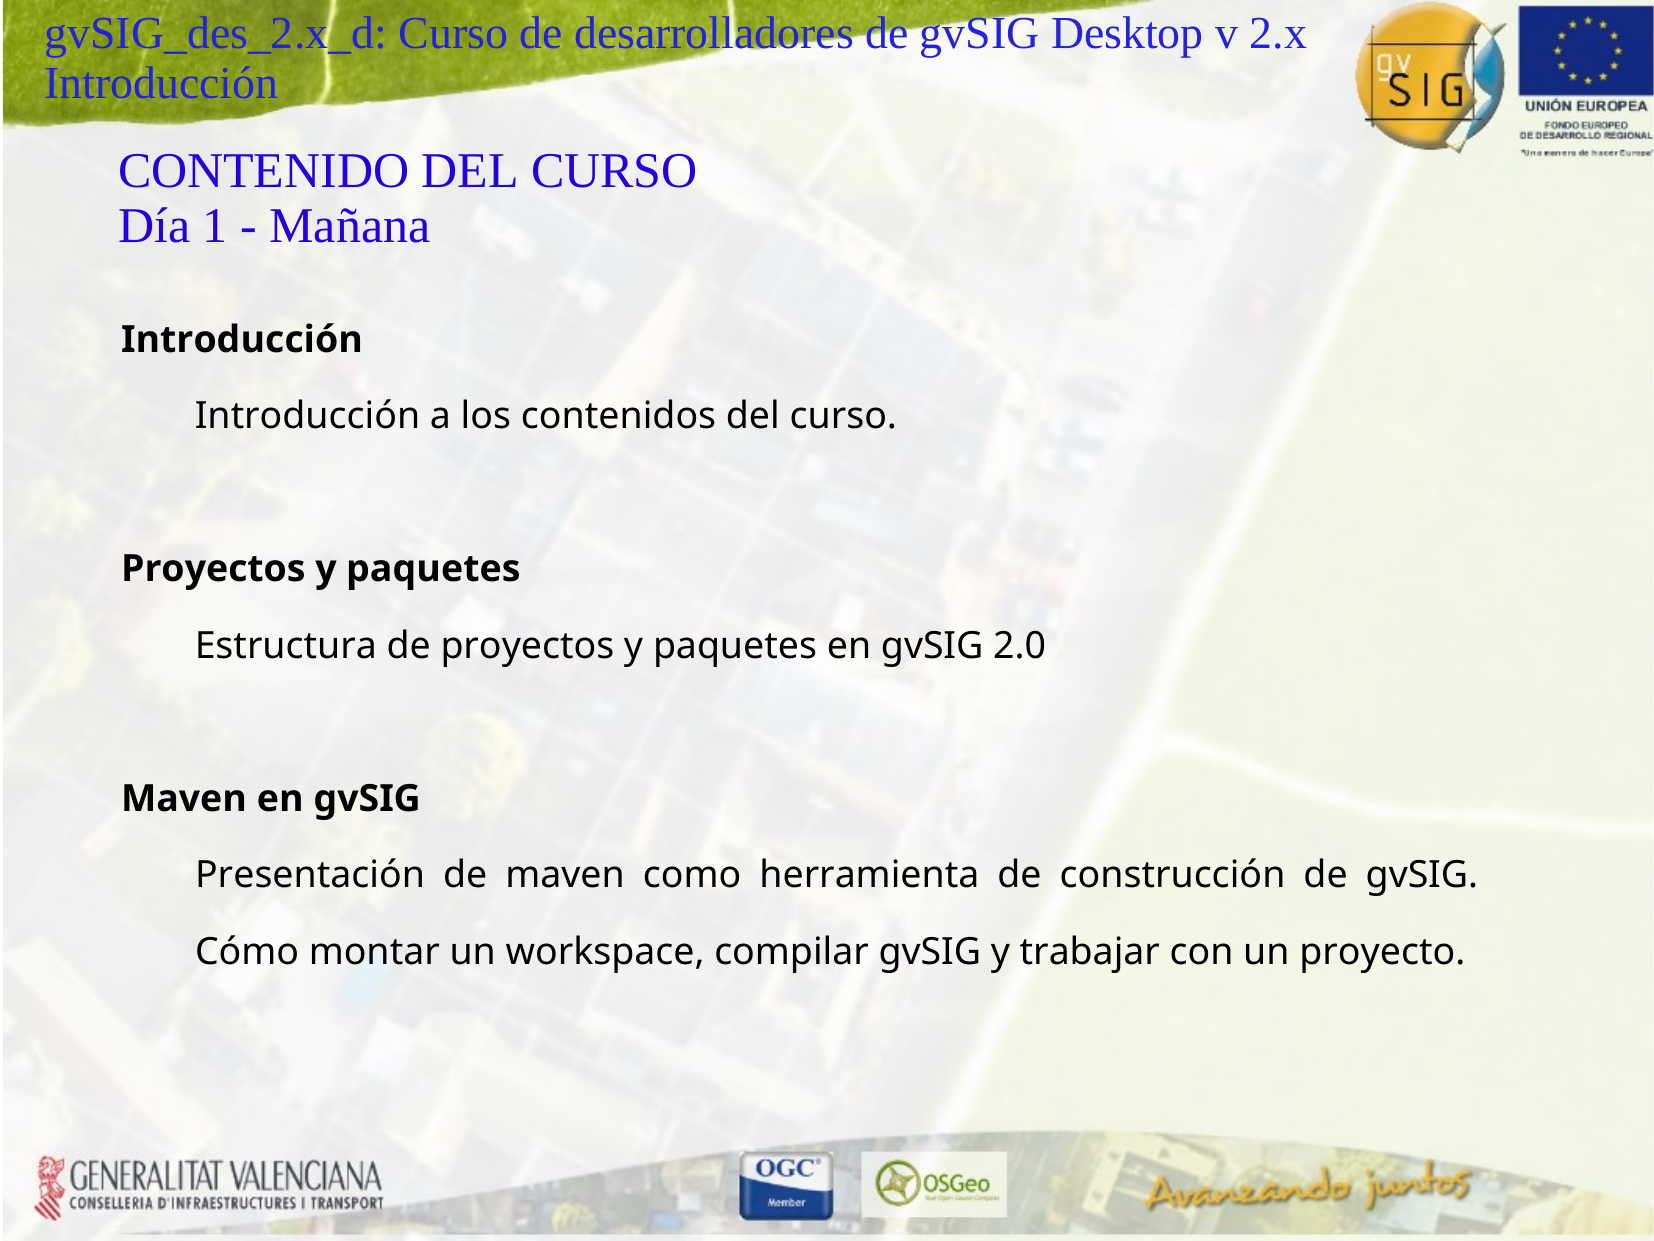

# CONTENIDO DEL CURSO Día 1 - Mañana
Introducción
	Introducción a los contenidos del curso.
Proyectos y paquetes
	Estructura de proyectos y paquetes en gvSIG 2.0
Maven en gvSIG
Presentación de maven como herramienta de construcción de gvSIG. Cómo montar un workspace, compilar gvSIG y trabajar con un proyecto.